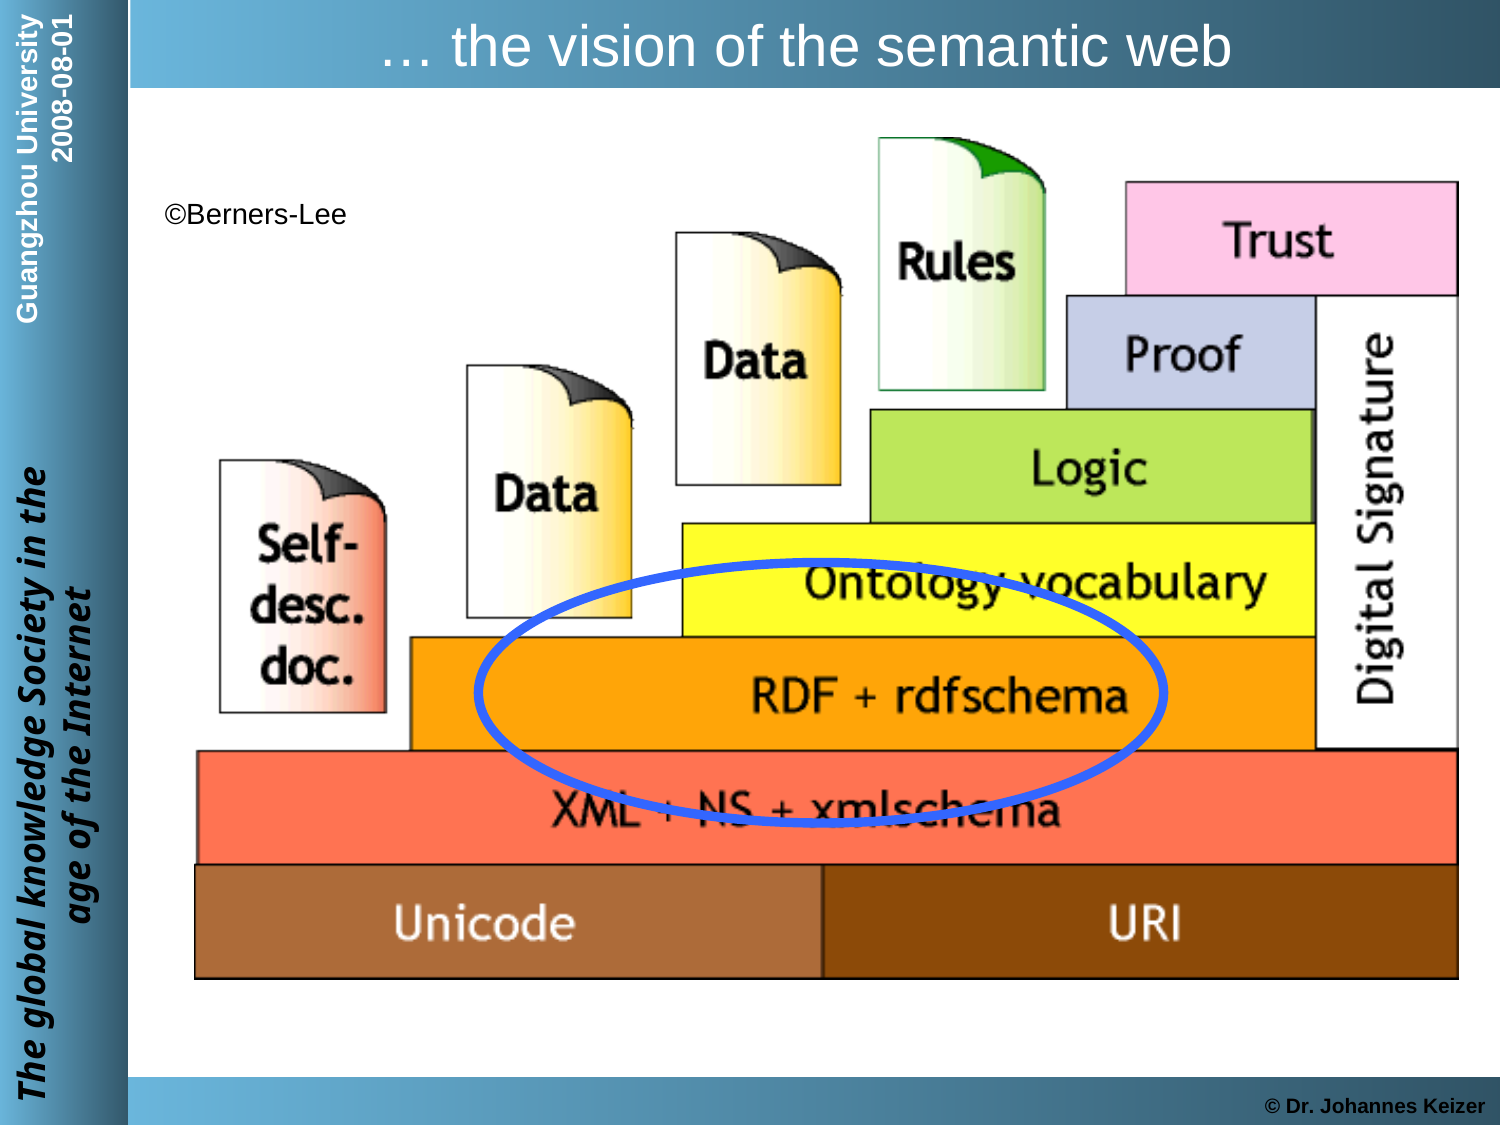

… the vision of the semantic web
©Berners-Lee